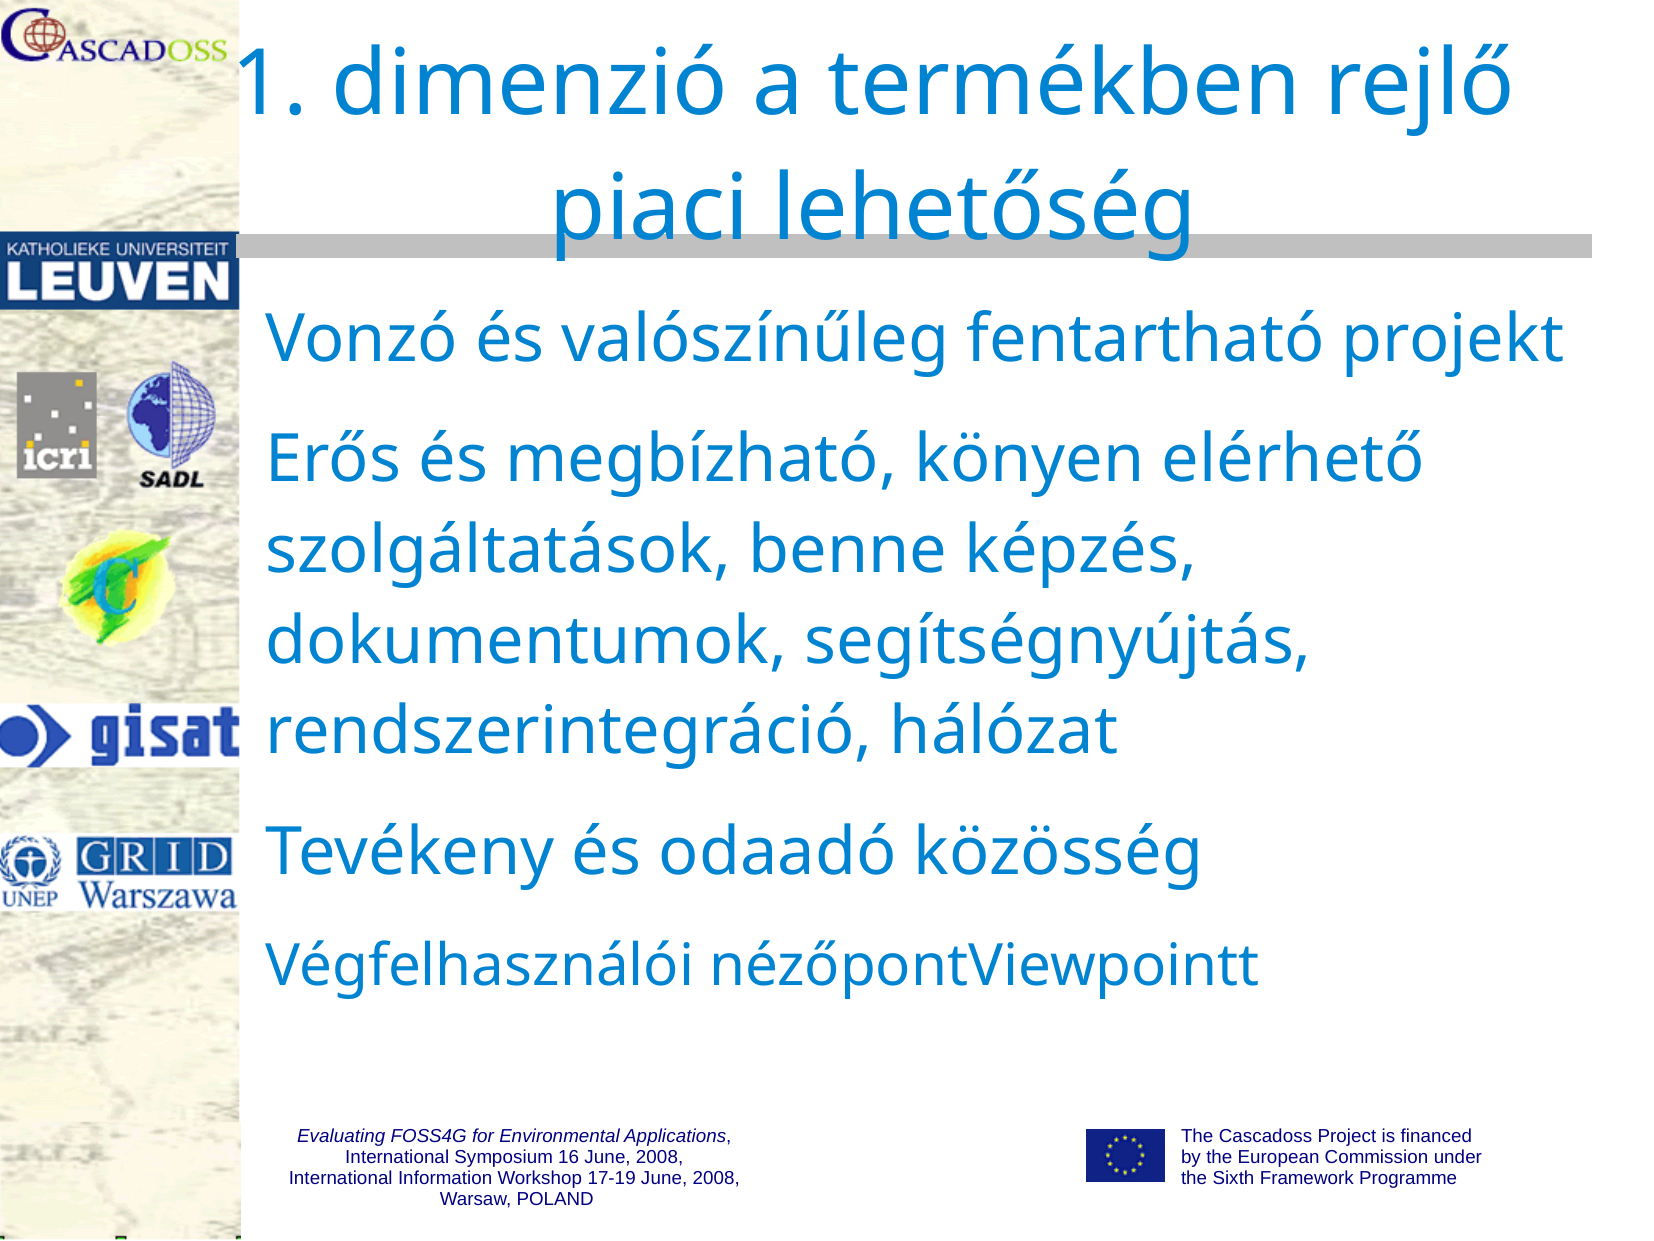

# 1. dimenzió a termékben rejlő piaci lehetőség
Vonzó és valószínűleg fentartható projekt
Erős és megbízható, könyen elérhető szolgáltatások, benne képzés, dokumentumok, segítségnyújtás, rendszerintegráció, hálózat
Tevékeny és odaadó közösség
Végfelhasználói nézőpontViewpointt